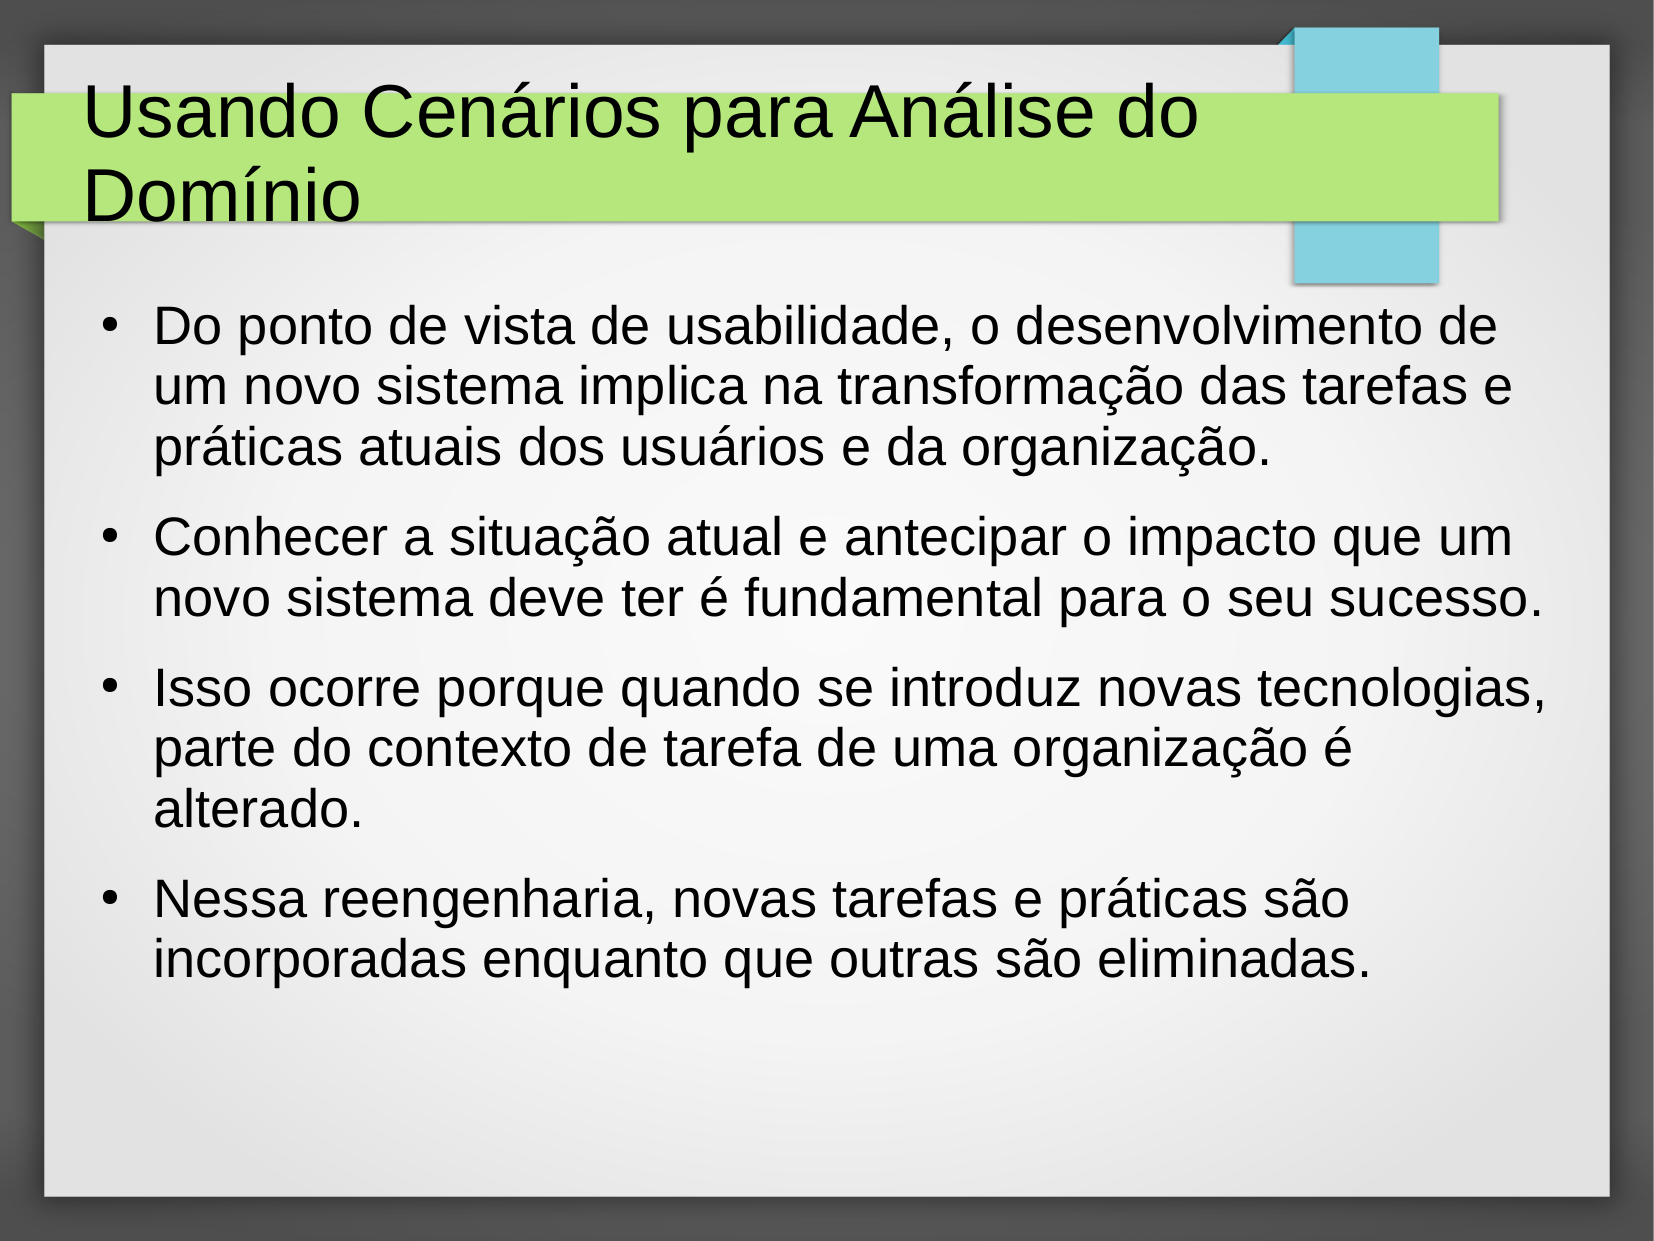

# Usando Cenários para Análise do Domínio
Do ponto de vista de usabilidade, o desenvolvimento de um novo sistema implica na transformação das tarefas e práticas atuais dos usuários e da organização.
Conhecer a situação atual e antecipar o impacto que um novo sistema deve ter é fundamental para o seu sucesso.
Isso ocorre porque quando se introduz novas tecnologias, parte do contexto de tarefa de uma organização é alterado.
Nessa reengenharia, novas tarefas e práticas são incorporadas enquanto que outras são eliminadas.